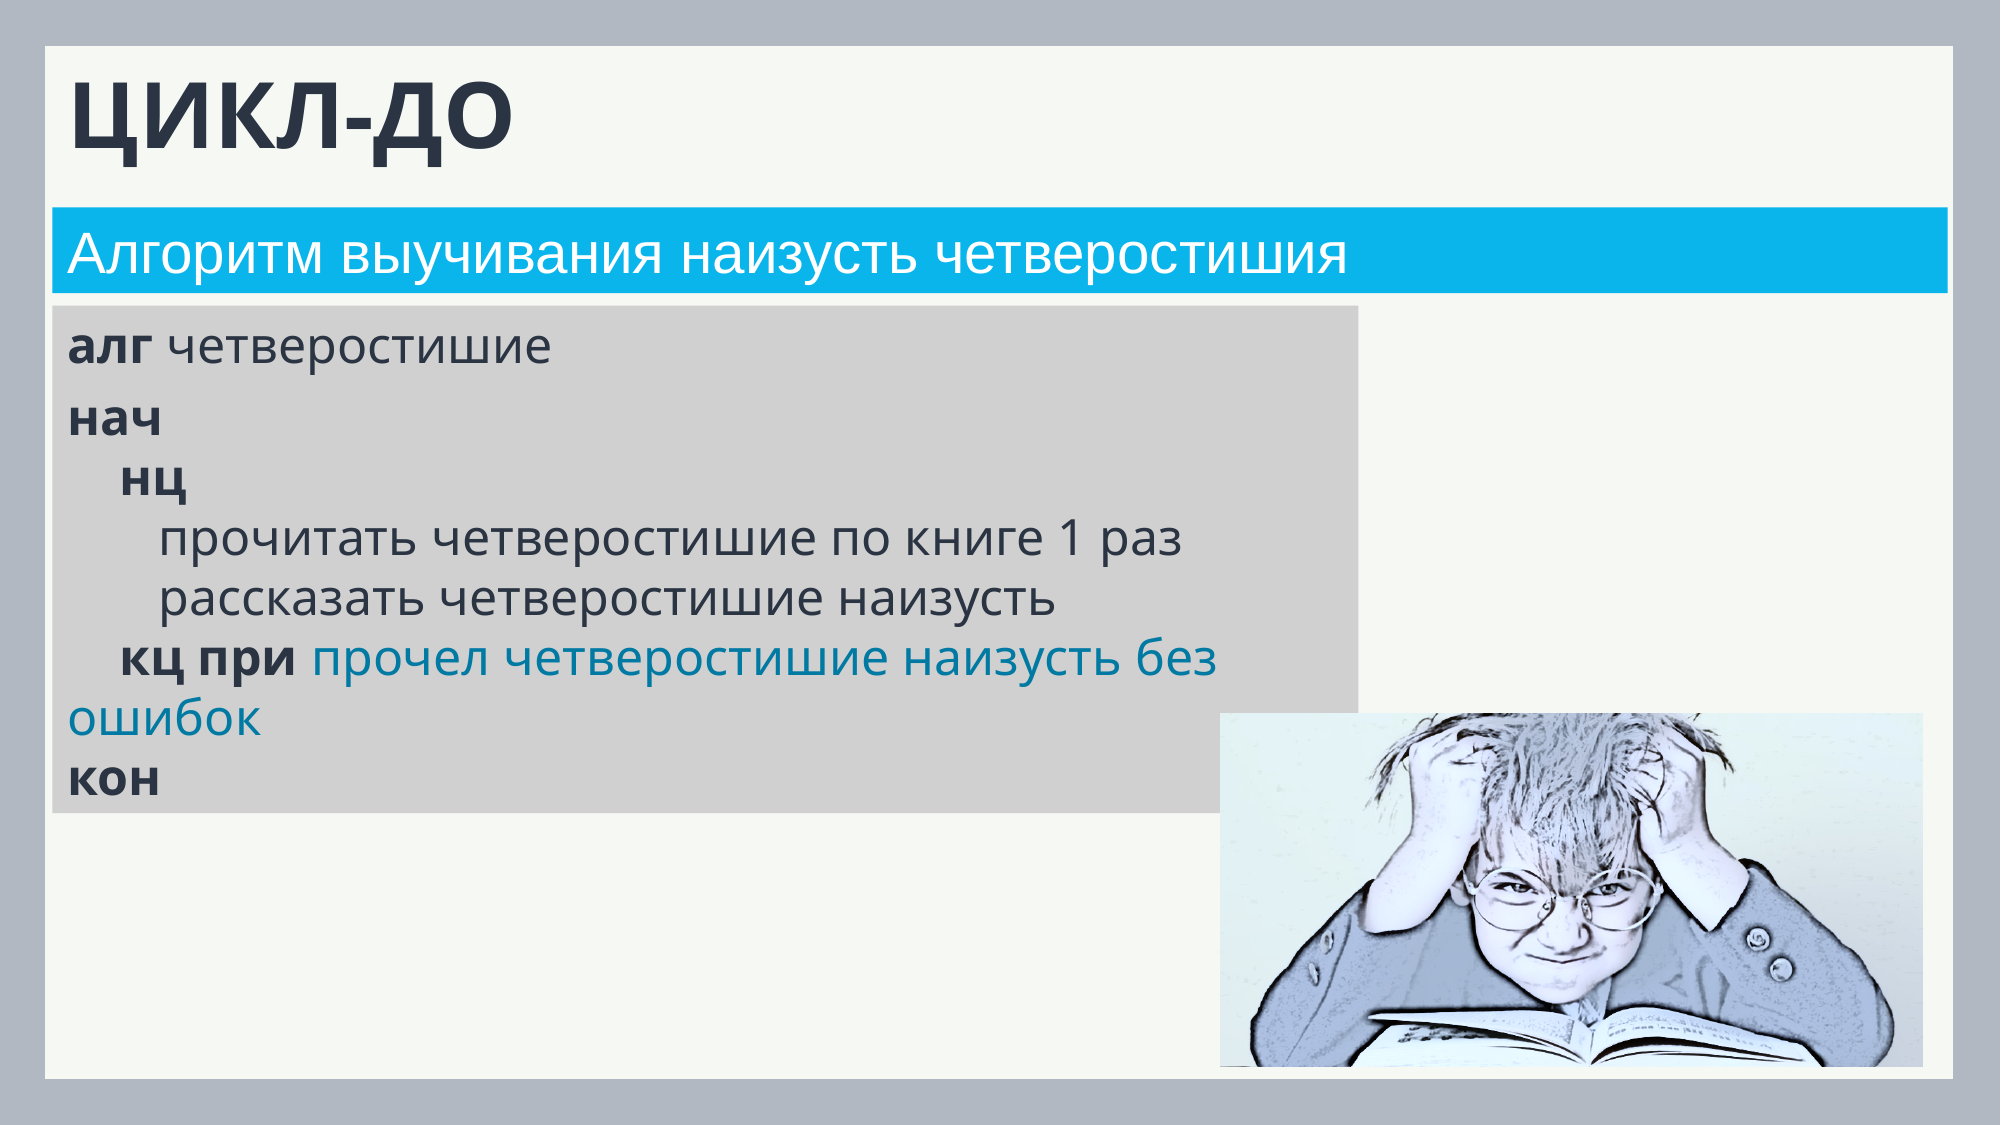

ЦИКЛ-ДО
Алгоритм выучивания наизусть четверостишия
алг четверостишие
нач
 нц
 прочитать четверостишие по книге 1 раз
 рассказать четверостишие наизусть
 кц при прочел четверостишие наизусть без ошибок
кон